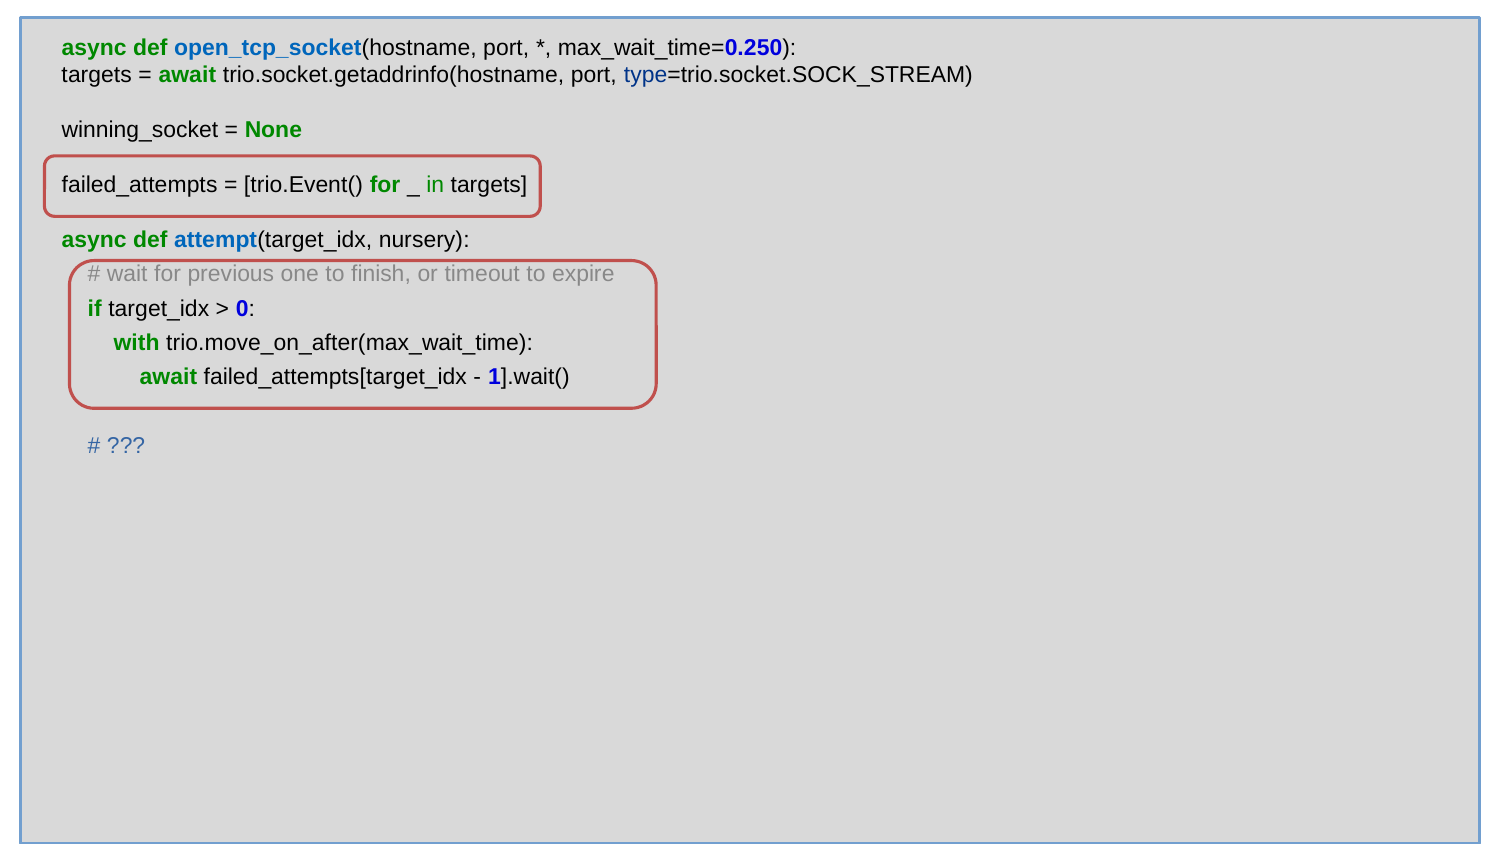

async def open_tcp_socket(hostname, port, *, max_wait_time=0.250):
 targets = await trio.socket.getaddrinfo(hostname, port, type=trio.socket.SOCK_STREAM)
 winning_socket = None
 failed_attempts = [trio.Event() for _ in targets]
 async def attempt(target_idx, nursery):
 # wait for previous one to finish, or timeout to expire
 if target_idx > 0:
 with trio.move_on_after(max_wait_time):
 await failed_attempts[target_idx - 1].wait()
 # ???